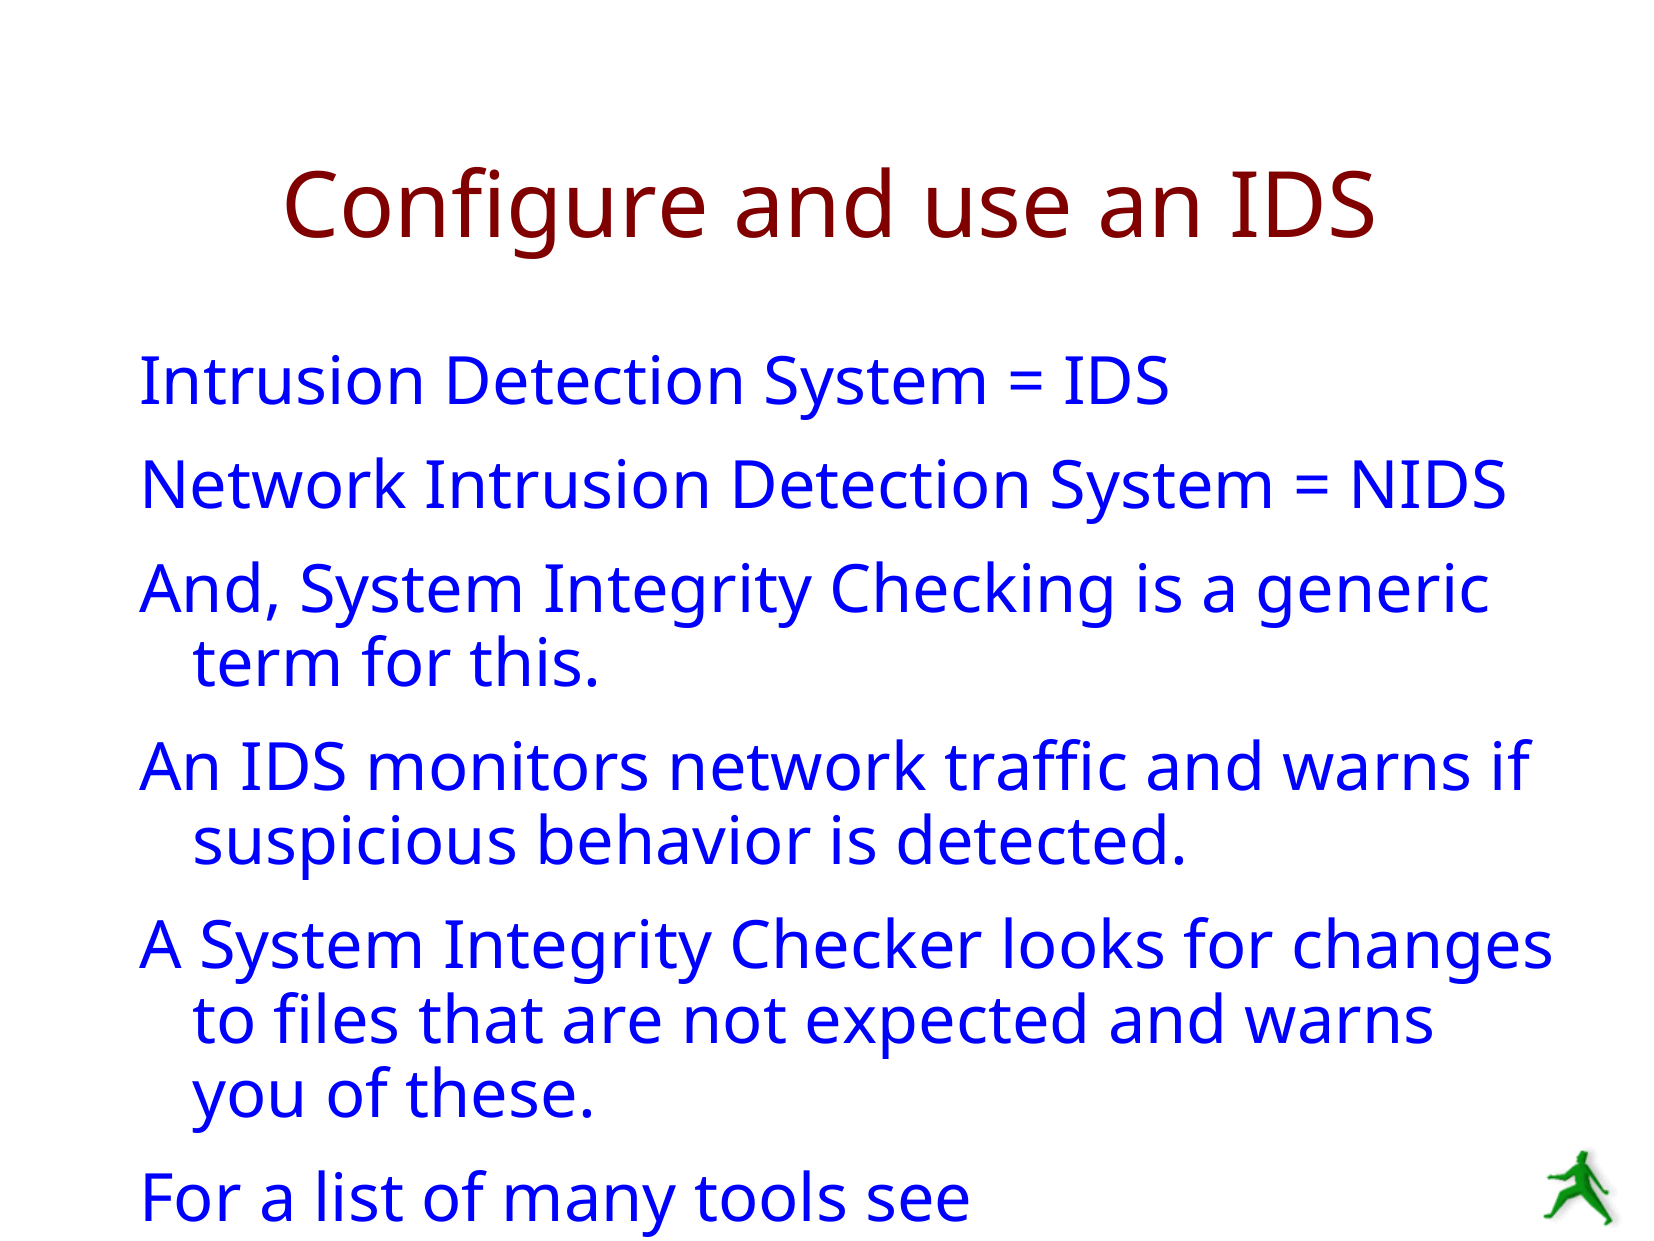

# Configure and use an IDS
Intrusion Detection System = IDS
Network Intrusion Detection System = NIDS
And, System Integrity Checking is a generic term for this.
An IDS monitors network traffic and warns if suspicious behavior is detected.
A System Integrity Checker looks for changes to files that are not expected and warns you of these.
For a list of many tools see http://nsrc.org/#integrity